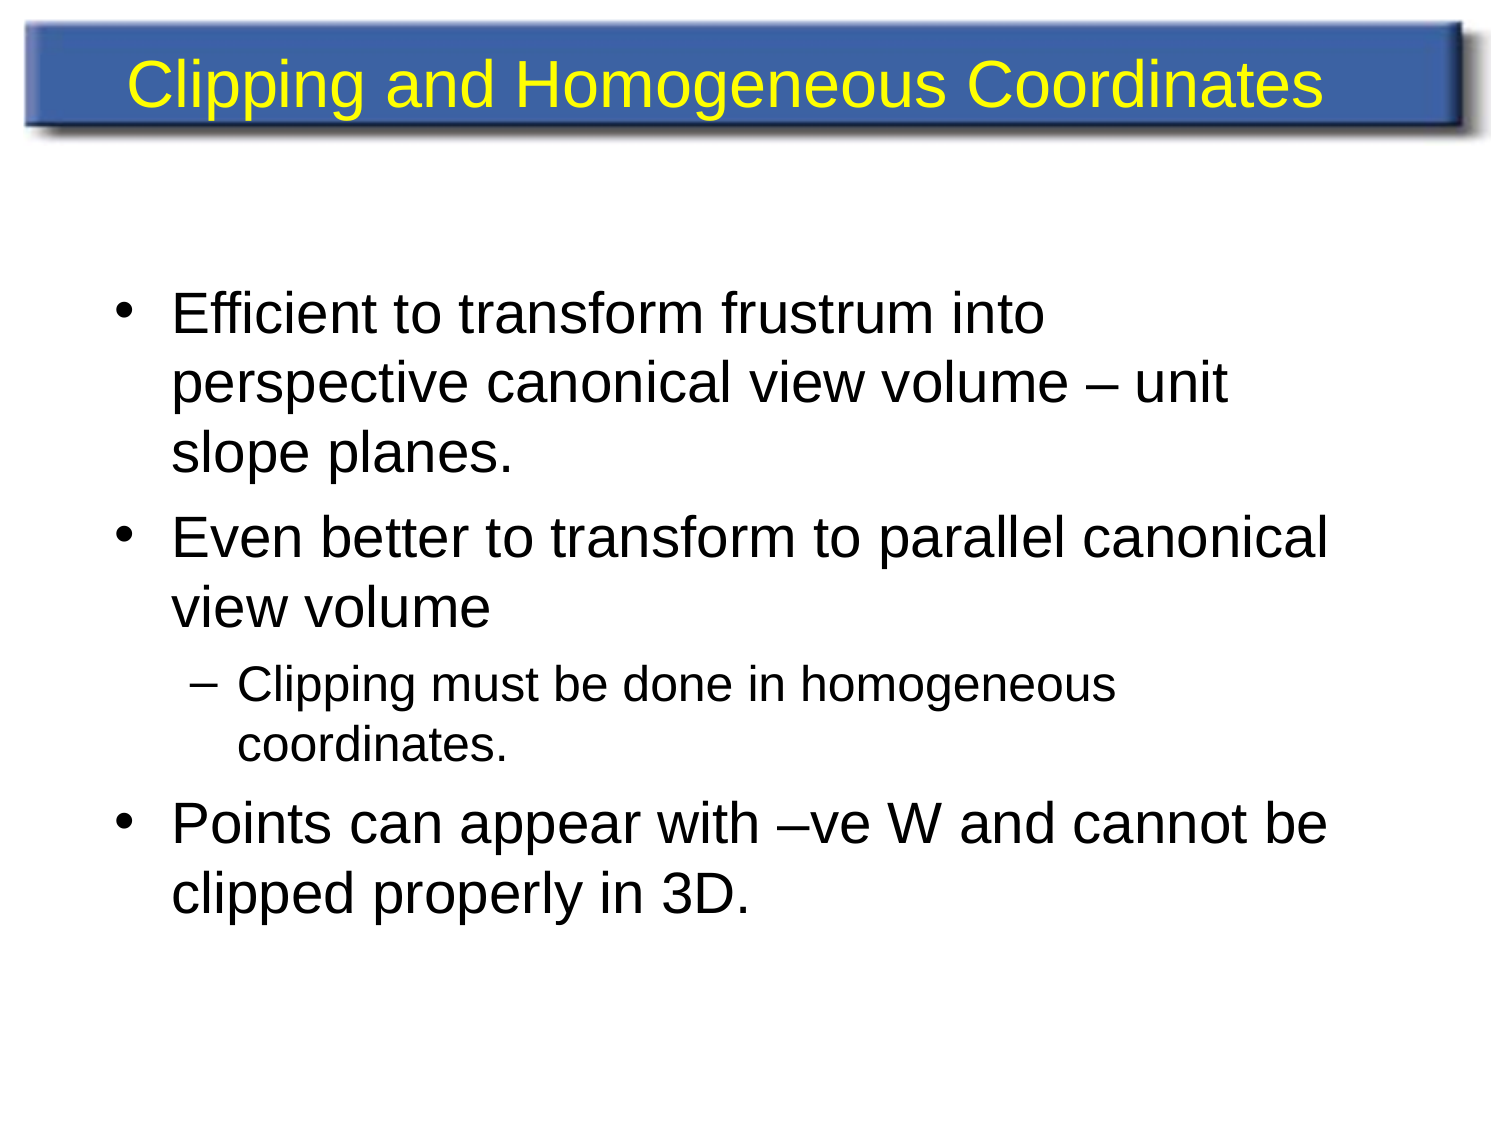

# Clipping and Homogeneous Coordinates
Efficient to transform frustrum into perspective canonical view volume – unit slope planes.
Even better to transform to parallel canonical view volume
Clipping must be done in homogeneous coordinates.
Points can appear with –ve W and cannot be clipped properly in 3D.